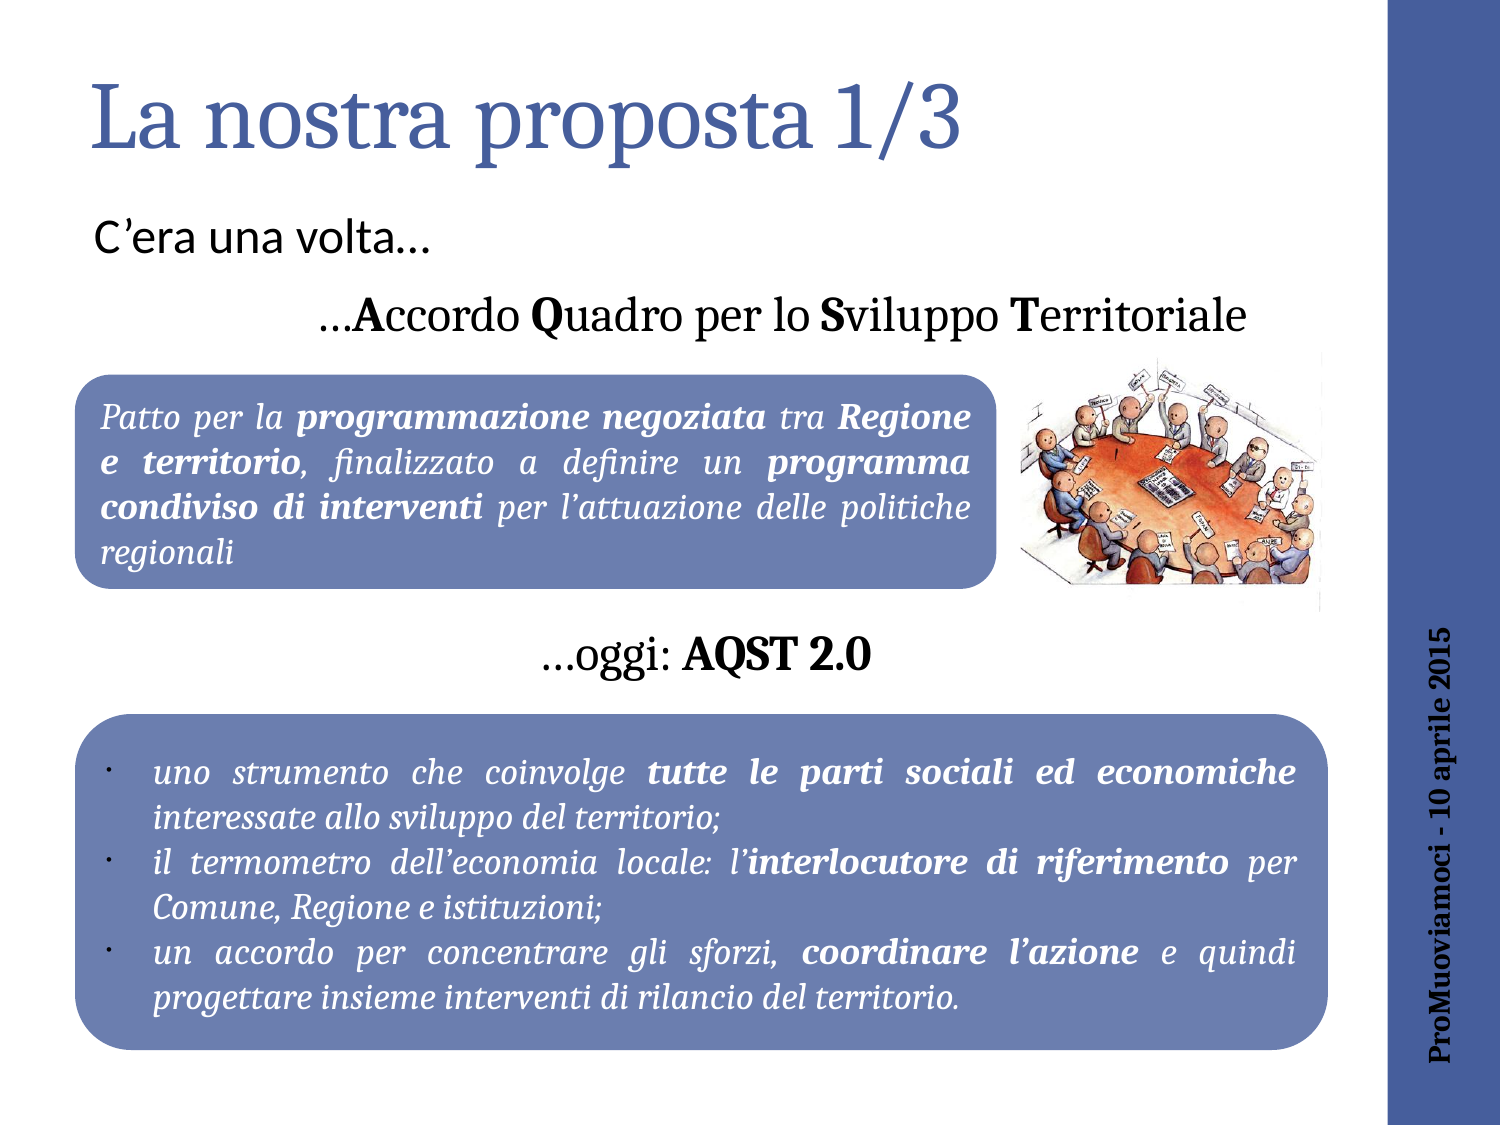

# La nostra proposta 1/3
C’era una volta…
…Accordo Quadro per lo Sviluppo Territoriale
Patto per la programmazione negoziata tra Regione e territorio, finalizzato a definire un programma condiviso di interventi per l’attuazione delle politiche regionali
…oggi: AQST 2.0
uno strumento che coinvolge tutte le parti sociali ed economiche interessate allo sviluppo del territorio;
il termometro dell’economia locale: l’interlocutore di riferimento per Comune, Regione e istituzioni;
un accordo per concentrare gli sforzi, coordinare l’azione e quindi progettare insieme interventi di rilancio del territorio.